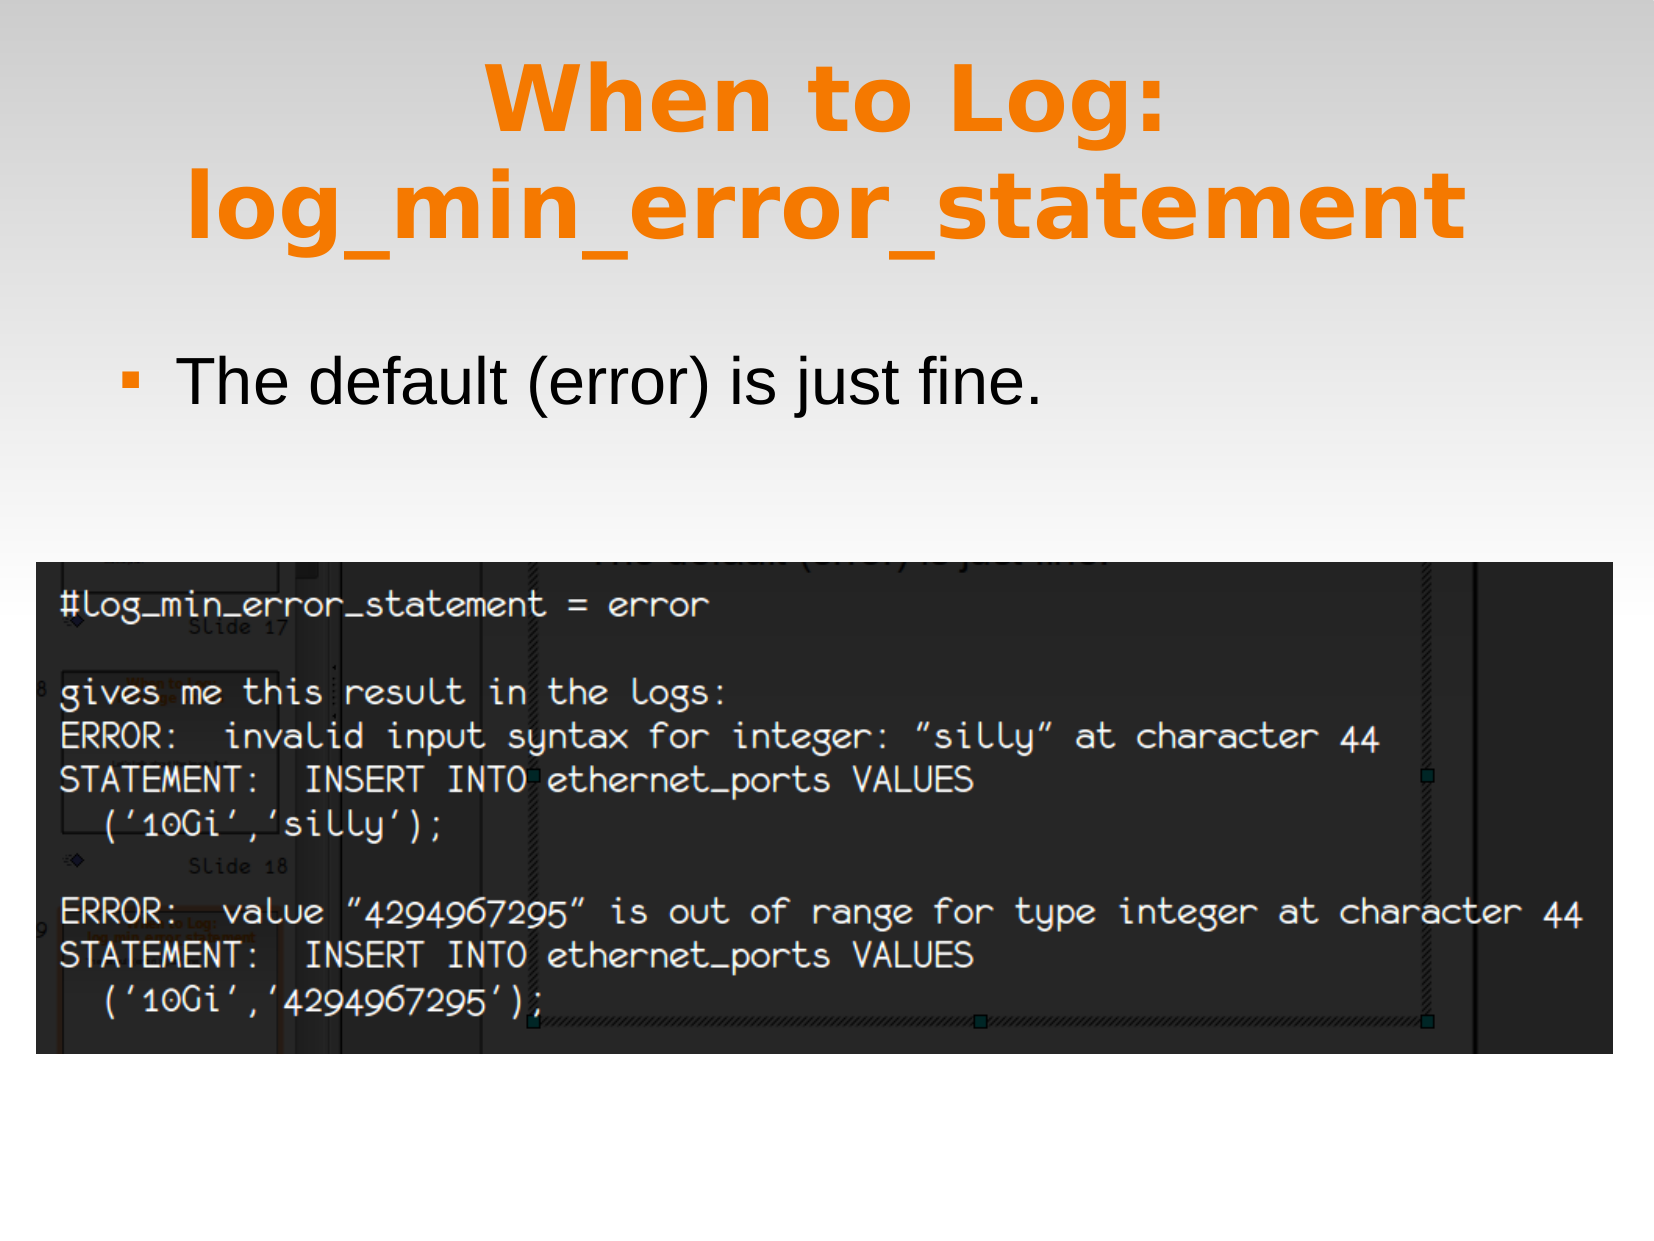

# When to Log: log_min_error_statement
The default (error) is just fine.